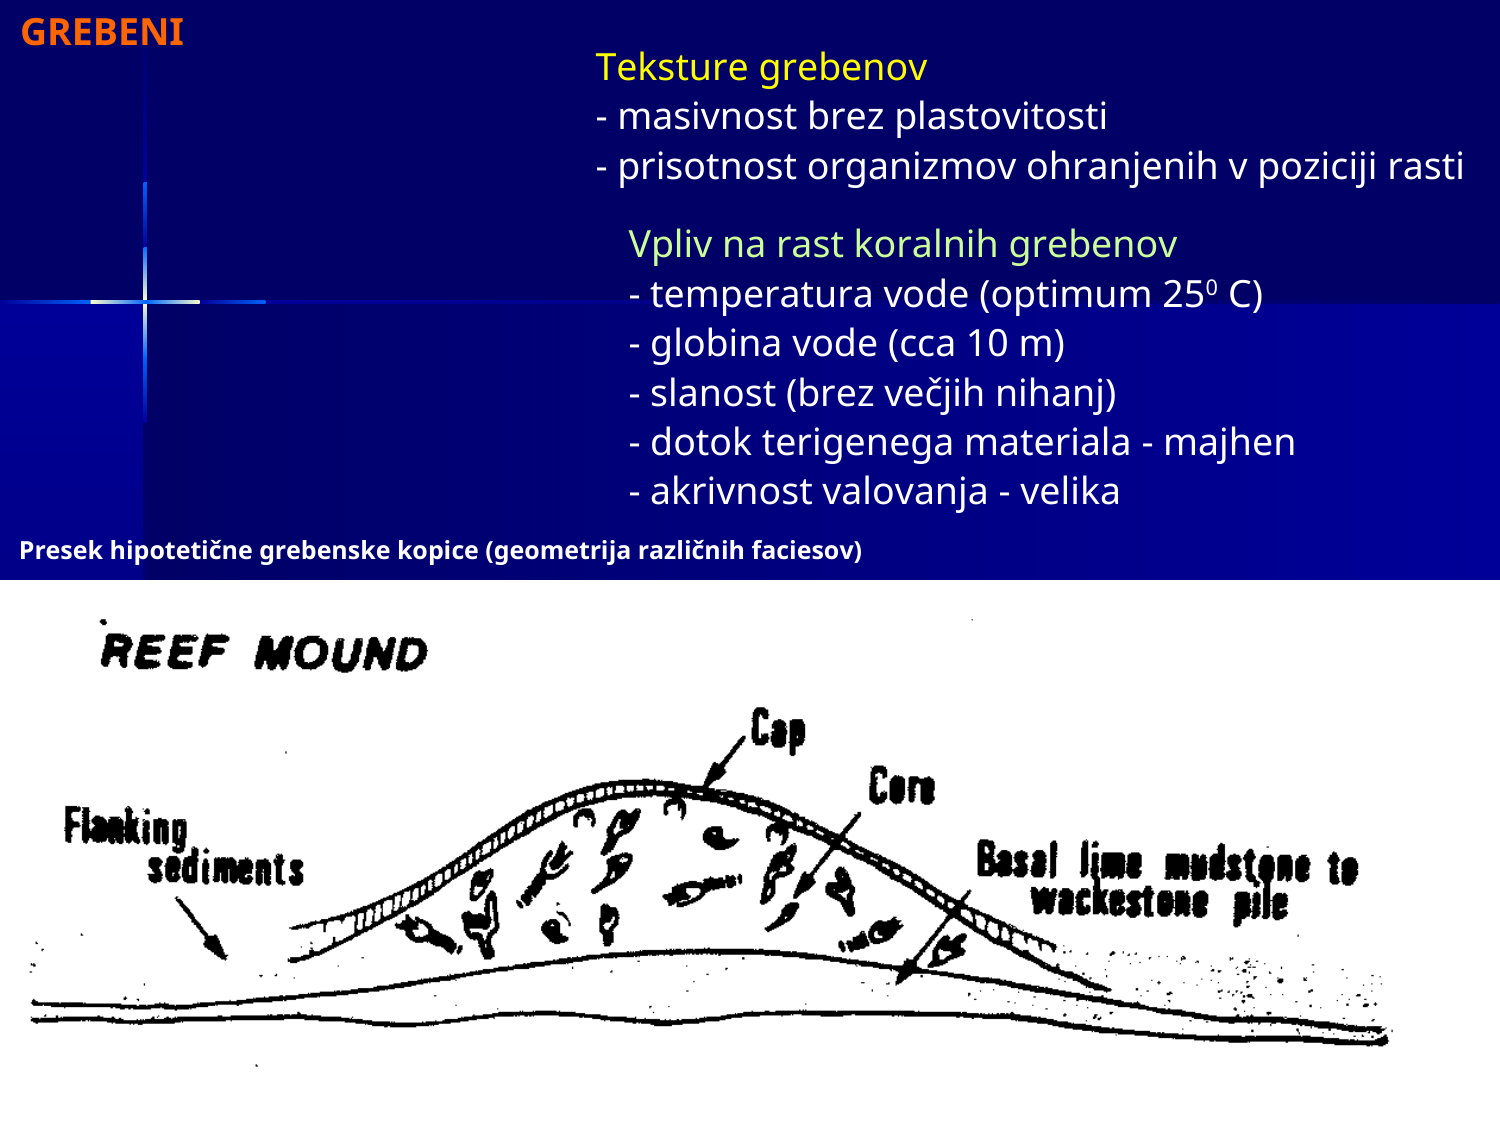

GREBENI
Teksture grebenov
- masivnost brez plastovitosti
- prisotnost organizmov ohranjenih v poziciji rasti
Vpliv na rast koralnih grebenov
- temperatura vode (optimum 250 C)
- globina vode (cca 10 m)
- slanost (brez večjih nihanj)
- dotok terigenega materiala - majhen
- akrivnost valovanja - velika
Presek hipotetične grebenske kopice (geometrija različnih faciesov)